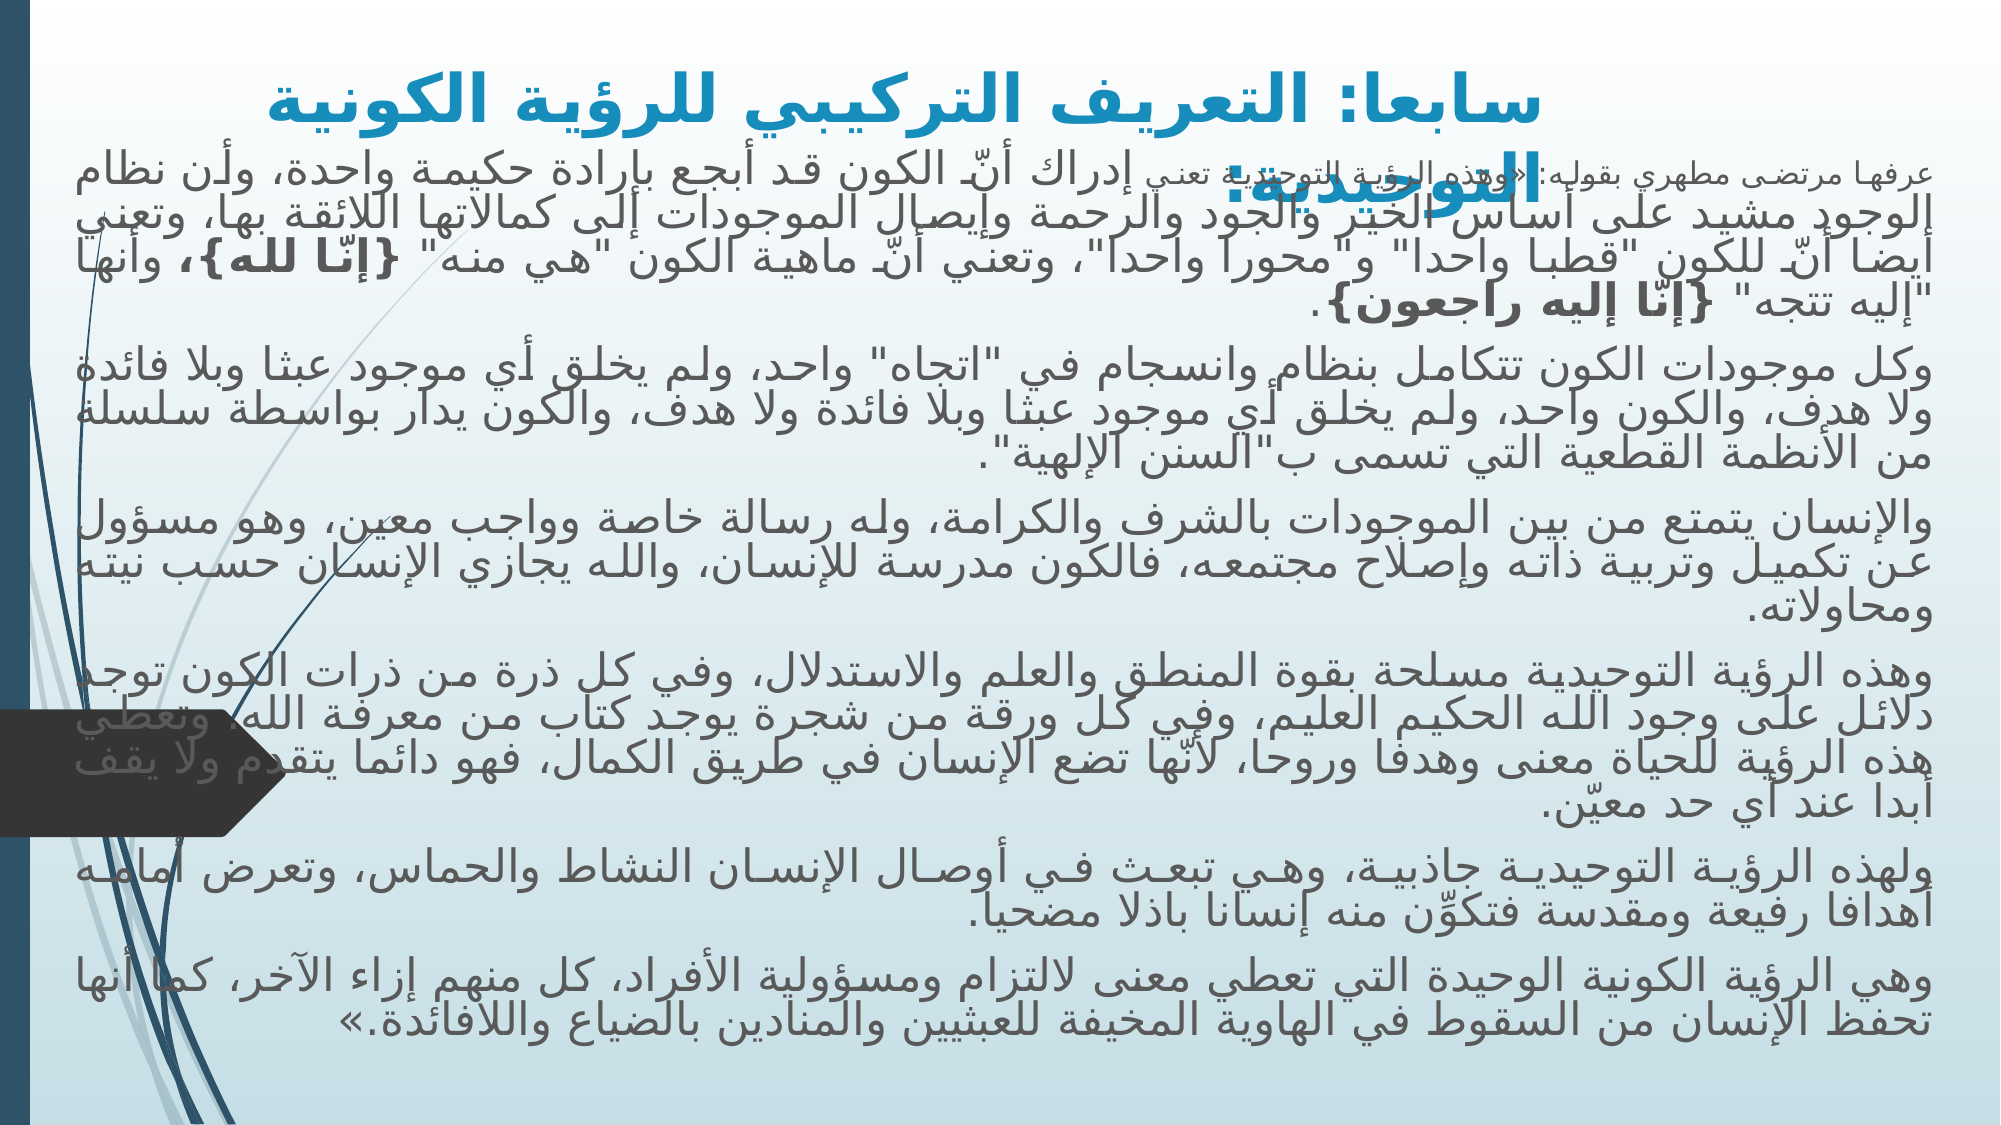

# سابعا: التعريف التركيبي للرؤية الكونية التوحيدية:
عرفها مرتضى مطهري بقوله: «وهذه الرؤية التوحيدية تعني إدراك أنّ الكون قد أبجع بإرادة حكيمة واحدة، وأن نظام الوجود مشيد على أساس الخير والجود والرحمة وإيصال الموجودات إلى كمالاتها اللائقة بها، وتعني أيضا أنّ للكون "قطبا واحدا" و"محورا واحدا"، وتعني أنّ ماهية الكون "هي منه" {إنّا لله}، وأنها "إليه تتجه" {إنّا إليه راجعون}.
وكل موجودات الكون تتكامل بنظام وانسجام في "اتجاه" واحد، ولم يخلق أي موجود عبثا وبلا فائدة ولا هدف، والكون واحد، ولم يخلق أي موجود عبثا وبلا فائدة ولا هدف، والكون يدار بواسطة سلسلة من الأنظمة القطعية التي تسمى ب"السنن الإلهية".
والإنسان يتمتع من بين الموجودات بالشرف والكرامة، وله رسالة خاصة وواجب معين، وهو مسؤول عن تكميل وتربية ذاته وإصلاح مجتمعه، فالكون مدرسة للإنسان، والله يجازي الإنسان حسب نيته ومحاولاته.
وهذه الرؤية التوحيدية مسلحة بقوة المنطق والعلم والاستدلال، وفي كل ذرة من ذرات الكون توجد دلائل على وجود الله الحكيم العليم، وفي كل ورقة من شجرة يوجد كتاب من معرفة الله. وتعطي هذه الرؤية للحياة معنى وهدفا وروحا، لأنّها تضع الإنسان في طريق الكمال، فهو دائما يتقدم ولا يقف أبدا عند أي حد معيّن.
ولهذه الرؤية التوحيدية جاذبية، وهي تبعث في أوصال الإنسان النشاط والحماس، وتعرض أمامه أهدافا رفيعة ومقدسة فتكوِّن منه إنسانا باذلا مضحيا.
وهي الرؤية الكونية الوحيدة التي تعطي معنى لالتزام ومسؤولية الأفراد، كل منهم إزاء الآخر، كما أنها تحفظ الإنسان من السقوط في الهاوية المخيفة للعبثيين والمنادين بالضياع واللافائدة.»